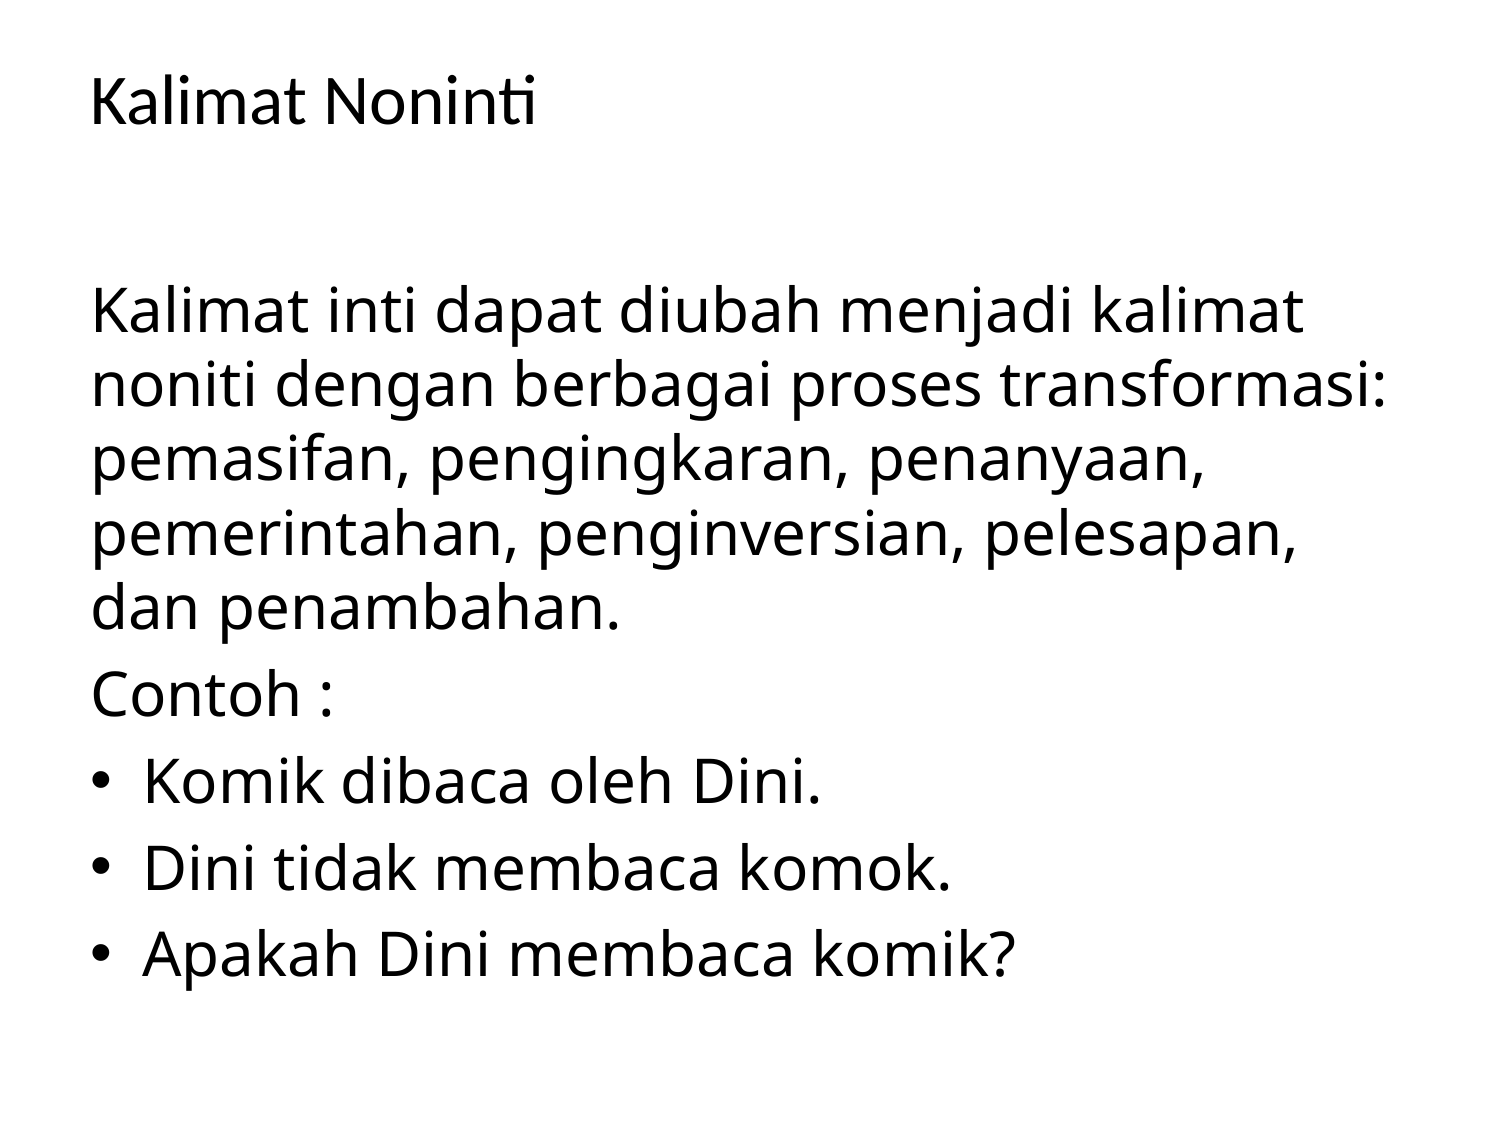

# Kalimat Noninti
Kalimat inti dapat diubah menjadi kalimat noniti dengan berbagai proses transformasi: pemasifan, pengingkaran, penanyaan, pemerintahan, penginversian, pelesapan, dan penambahan.
Contoh :
Komik dibaca oleh Dini.
Dini tidak membaca komok.
Apakah Dini membaca komik?